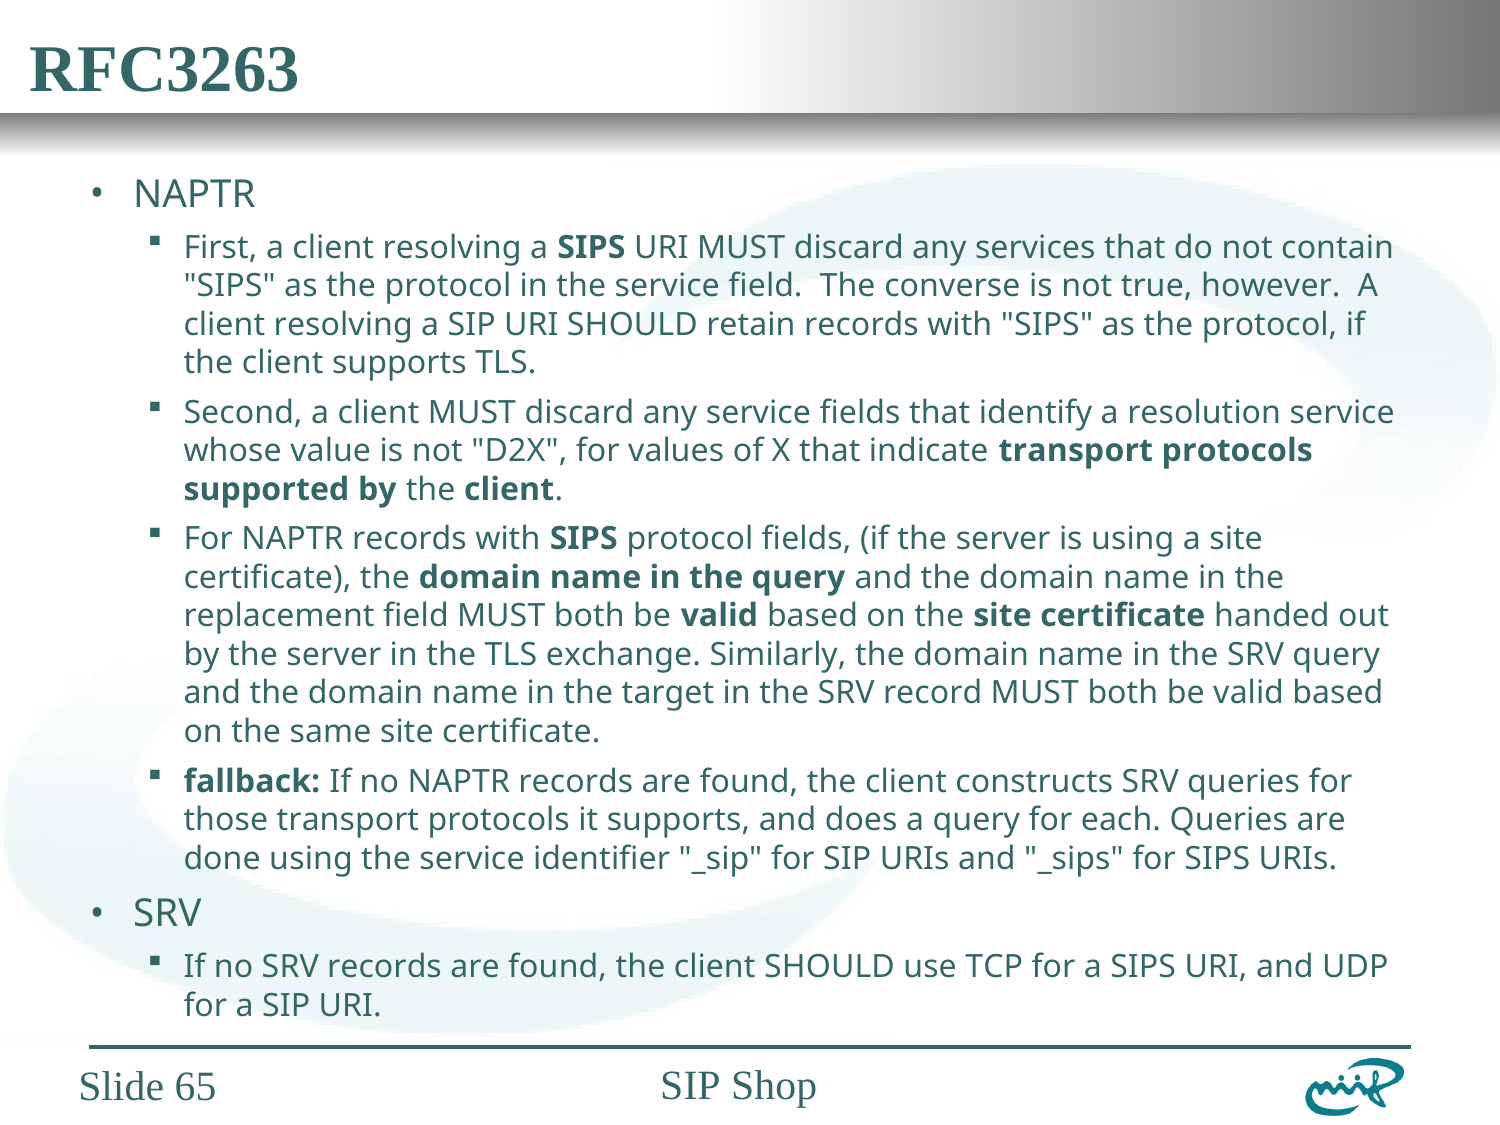

# RFC3263
NAPTR
First, a client resolving a SIPS URI MUST discard any services that do not contain "SIPS" as the protocol in the service field. The converse is not true, however. A client resolving a SIP URI SHOULD retain records with "SIPS" as the protocol, if the client supports TLS.
Second, a client MUST discard any service fields that identify a resolution service whose value is not "D2X", for values of X that indicate transport protocols supported by the client.
For NAPTR records with SIPS protocol fields, (if the server is using a site certificate), the domain name in the query and the domain name in the replacement field MUST both be valid based on the site certificate handed out by the server in the TLS exchange. Similarly, the domain name in the SRV query and the domain name in the target in the SRV record MUST both be valid based on the same site certificate.
fallback: If no NAPTR records are found, the client constructs SRV queries for those transport protocols it supports, and does a query for each. Queries are done using the service identifier "_sip" for SIP URIs and "_sips" for SIPS URIs.
SRV
If no SRV records are found, the client SHOULD use TCP for a SIPS URI, and UDP for a SIP URI.
65